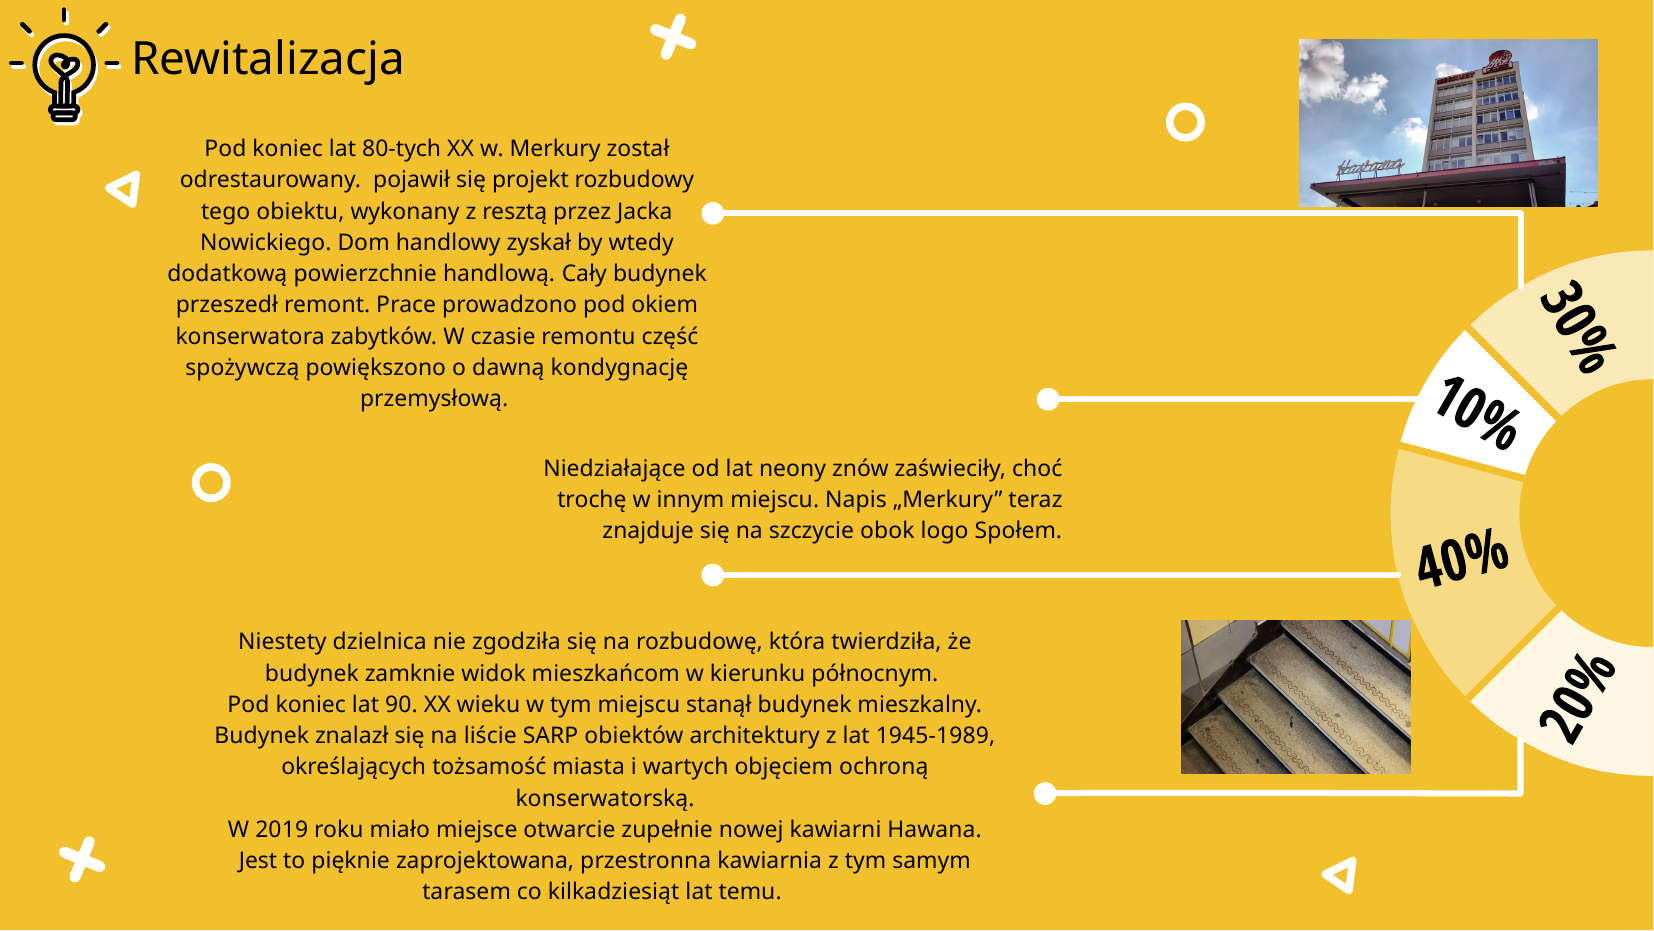

# Rewitalizacja
Pod koniec lat 80-tych XX w. Merkury został odrestaurowany. pojawił się projekt rozbudowy tego obiektu, wykonany z resztą przez Jacka Nowickiego. Dom handlowy zyskał by wtedy dodatkową powierzchnie handlową. Cały budynek przeszedł remont. Prace prowadzono pod okiem konserwatora zabytków. W czasie remontu część spożywczą powiększono o dawną kondygnację przemysłową.
Niedziałające od lat neony znów zaświeciły, choć trochę w innym miejscu. Napis „Merkury” teraz znajduje się na szczycie obok logo Społem.
Niestety dzielnica nie zgodziła się na rozbudowę, która twierdziła, że budynek zamknie widok mieszkańcom w kierunku północnym.
Pod koniec lat 90. XX wieku w tym miejscu stanął budynek mieszkalny.
Budynek znalazł się na liście SARP obiektów architektury z lat 1945-1989, określających tożsamość miasta i wartych objęciem ochroną konserwatorską.
W 2019 roku miało miejsce otwarcie zupełnie nowej kawiarni Hawana. Jest to pięknie zaprojektowana, przestronna kawiarnia z tym samym tarasem co kilkadziesiąt lat temu.